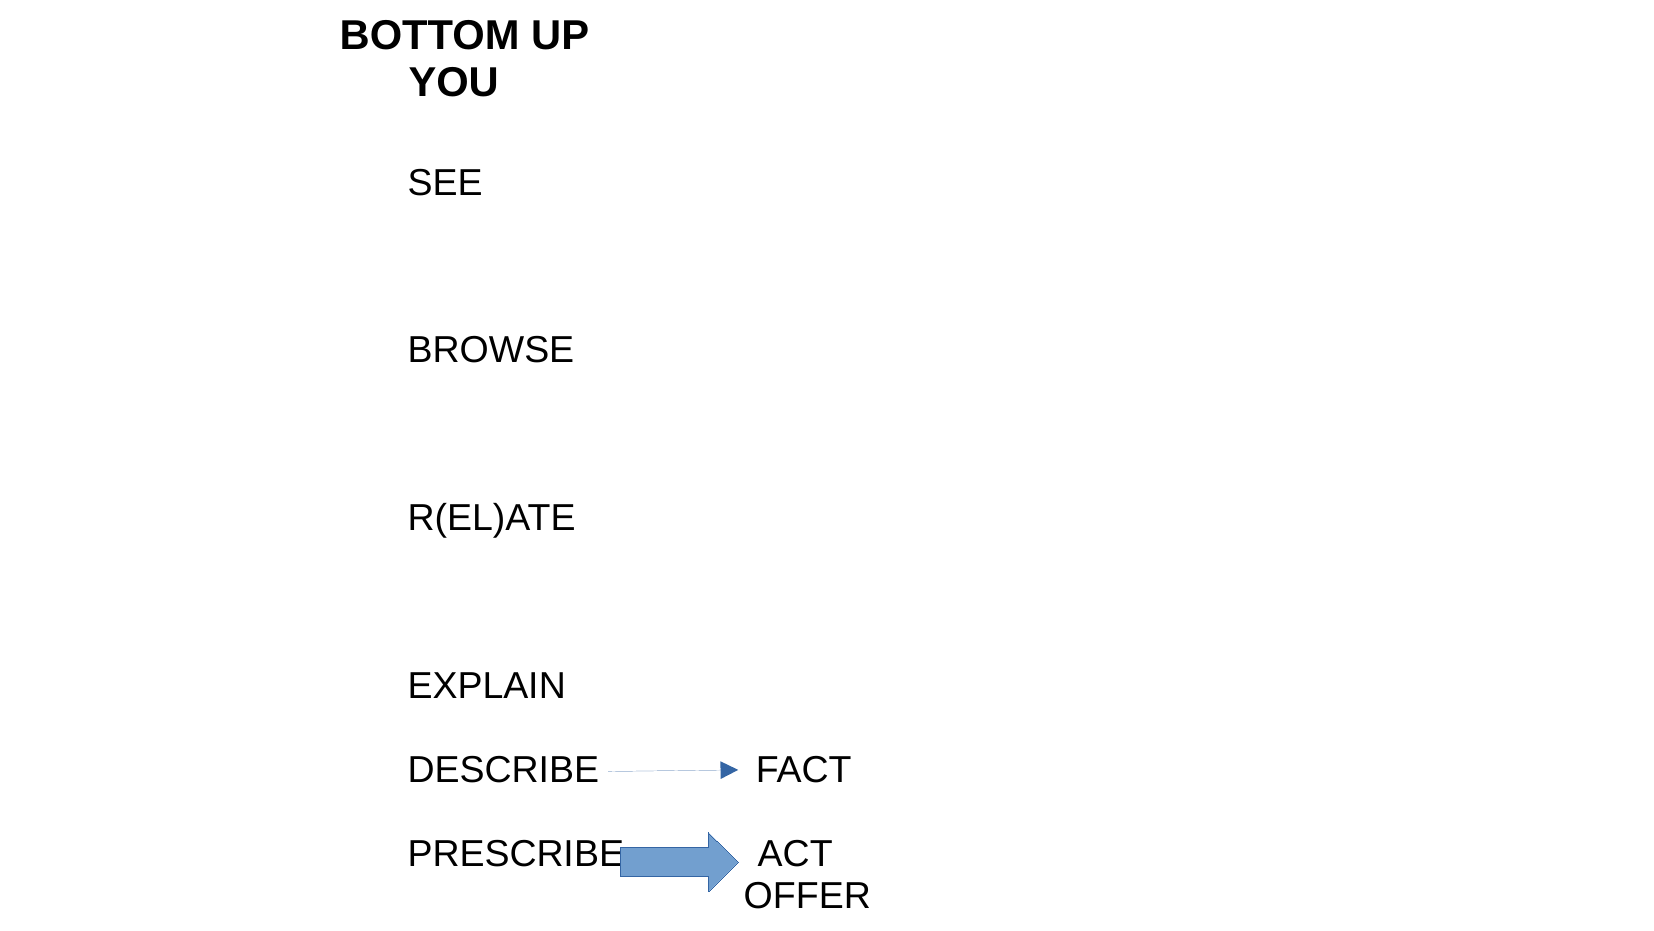

BOTTOM UP
 YOU
SEE
BROWSE
R(EL)ATE
EXPLAIN
DESCRIBE FACT
PRESCRIBE ACT
 OFFER